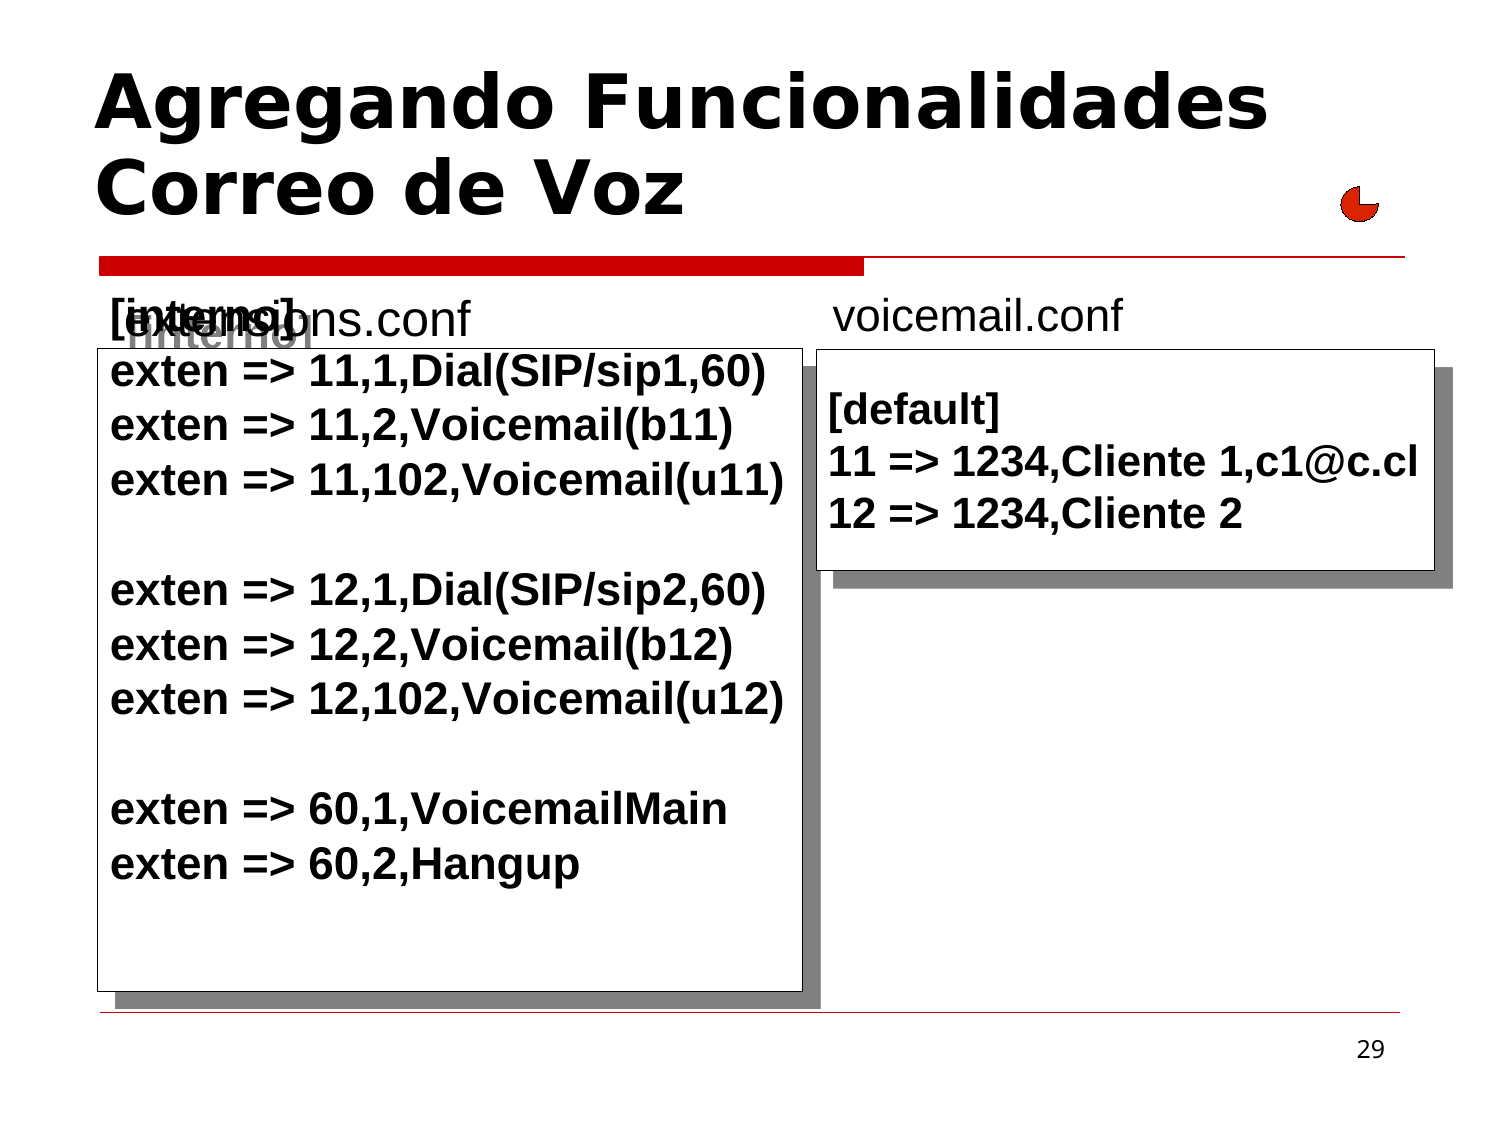

# Agregando Funcionalidades Correo de Voz
voicemail.conf
extensions.conf
[interno]
exten => 11,1,Dial(SIP/sip1,60)
exten => 11,2,Voicemail(b11)
exten => 11,102,Voicemail(u11)
exten => 12,1,Dial(SIP/sip2,60)
exten => 12,2,Voicemail(b12)
exten => 12,102,Voicemail(u12)
exten => 60,1,VoicemailMain
exten => 60,2,Hangup
[default]
11 => 1234,Cliente 1,c1@c.cl
12 => 1234,Cliente 2